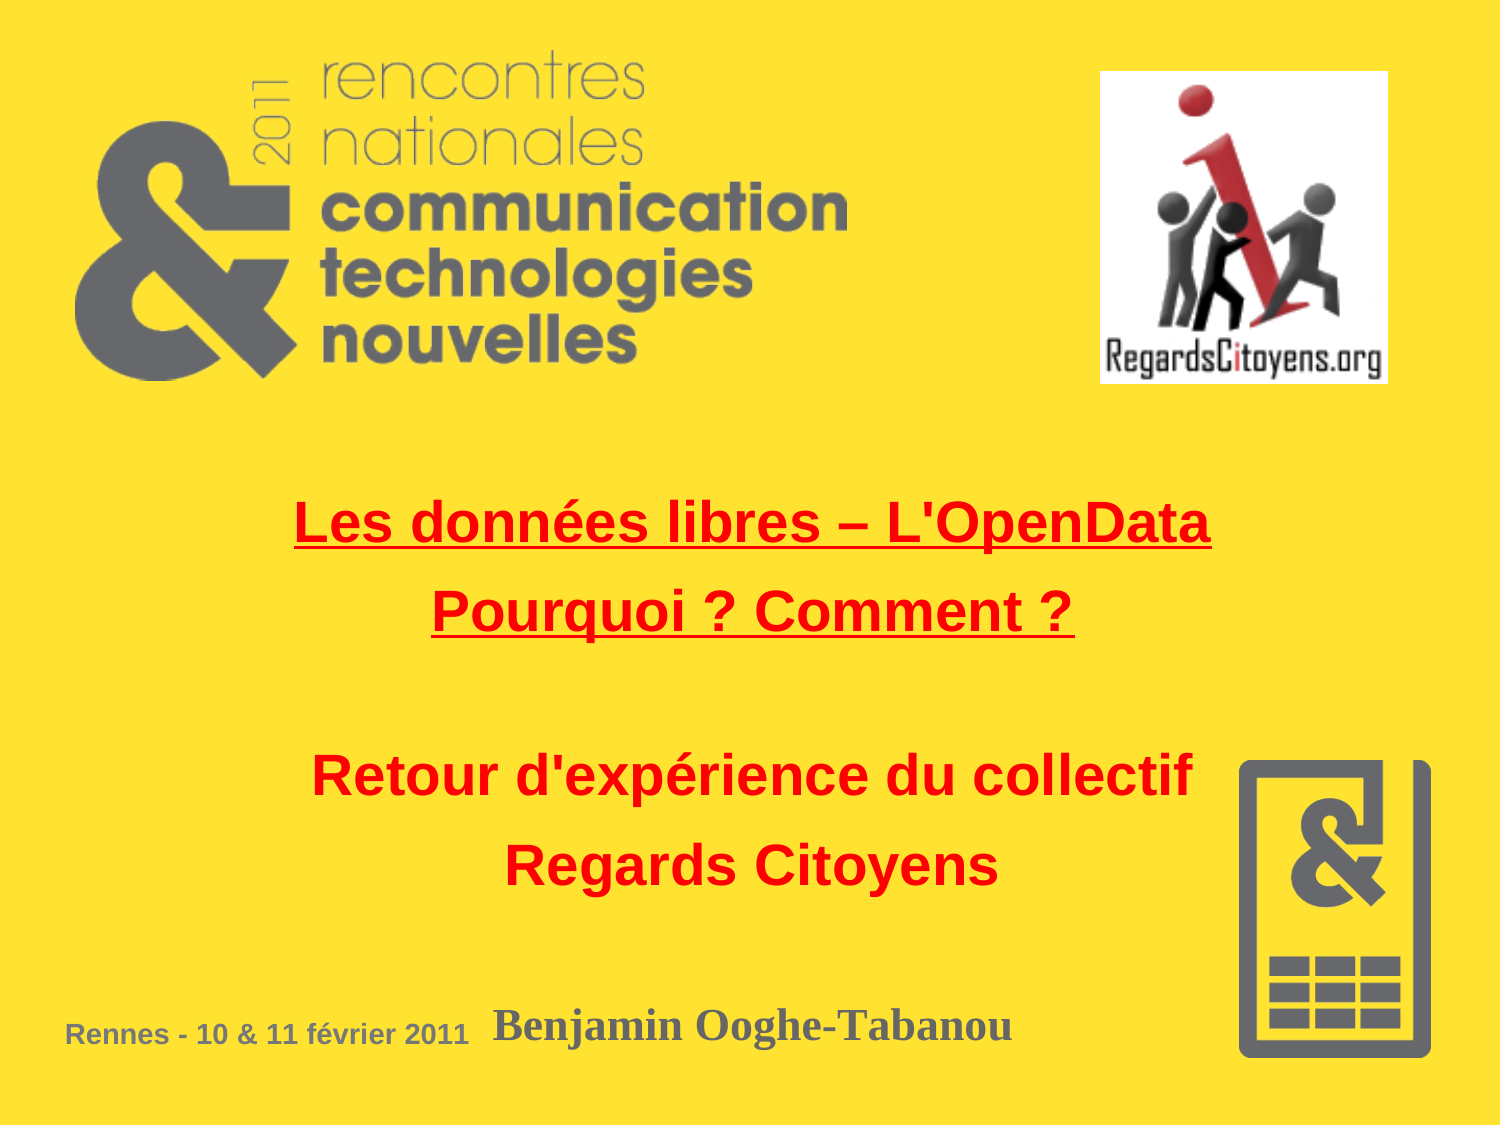

Les données libres – L'OpenData
Pourquoi ? Comment ?
Retour d'expérience du collectif
Regards Citoyens
Benjamin Ooghe-Tabanou